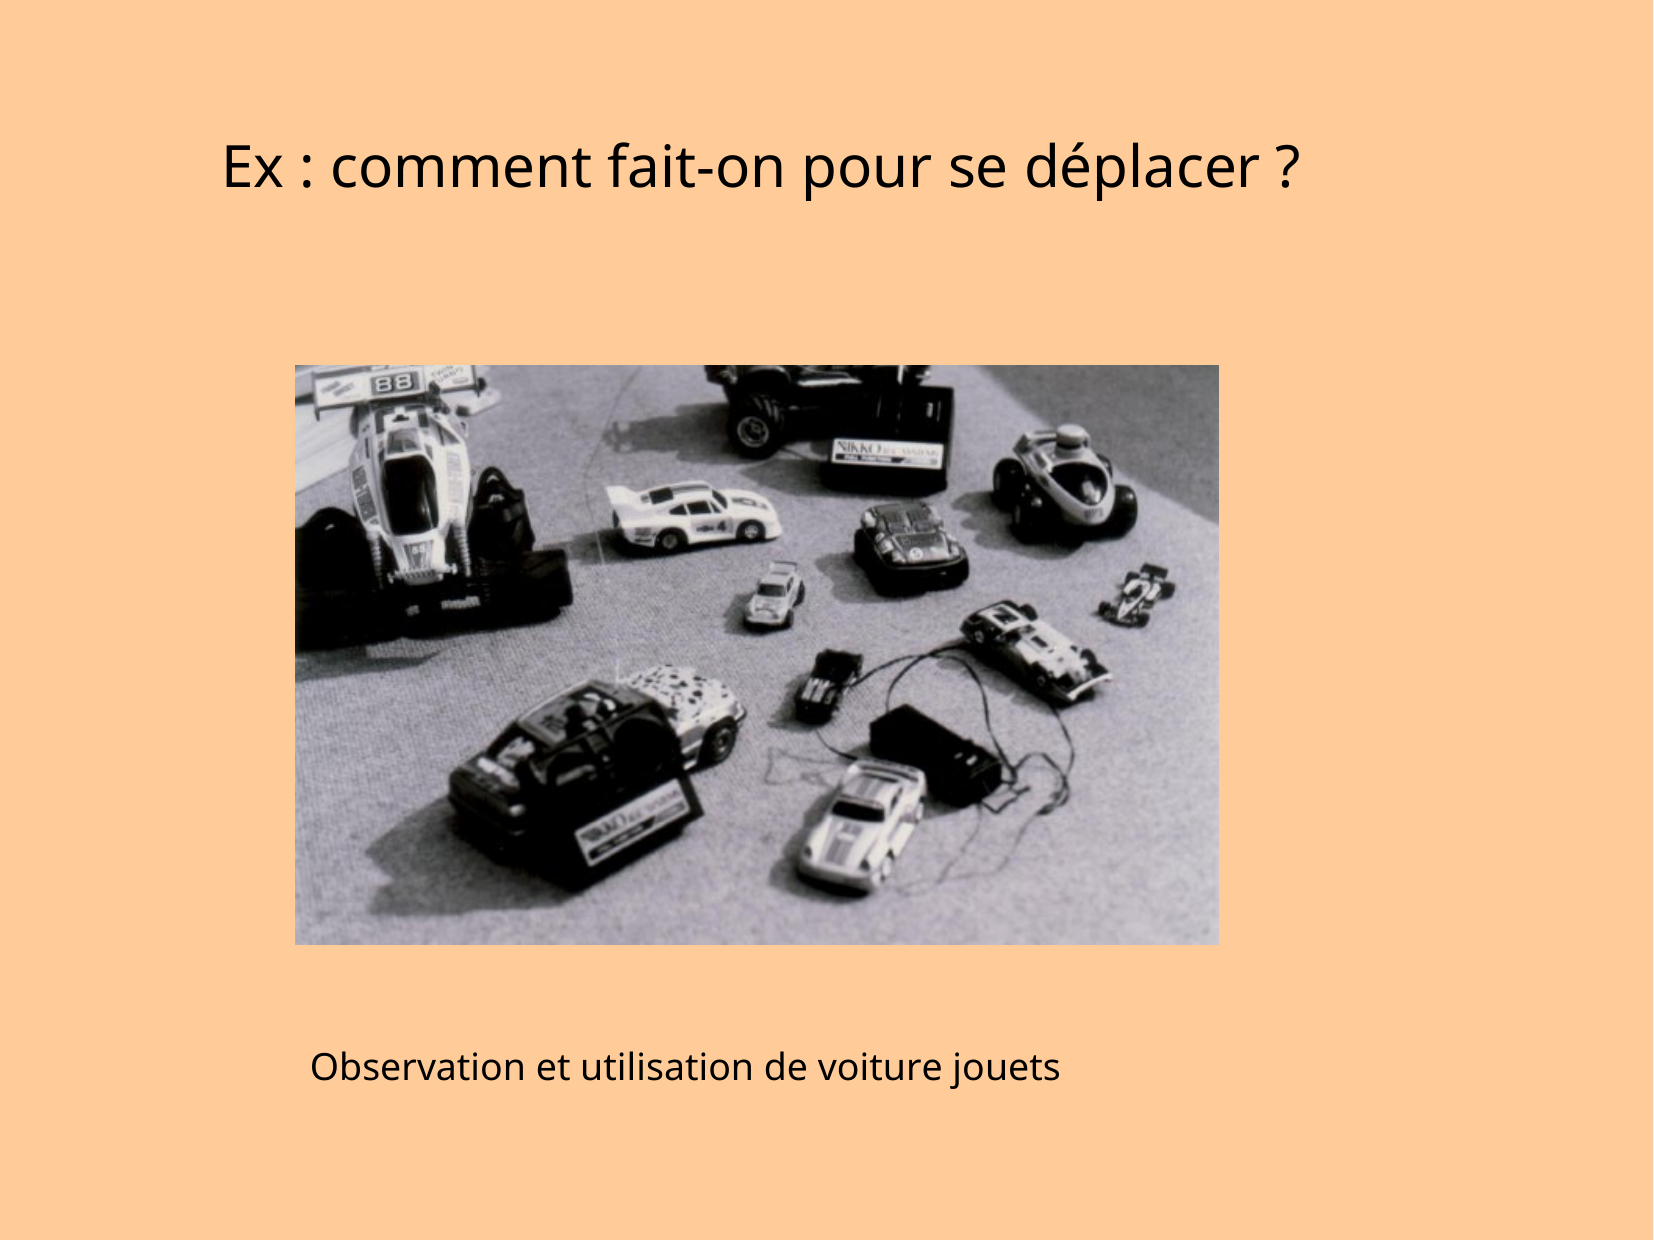

Ex : comment fait-on pour se déplacer ?
Observation et utilisation de voiture jouets